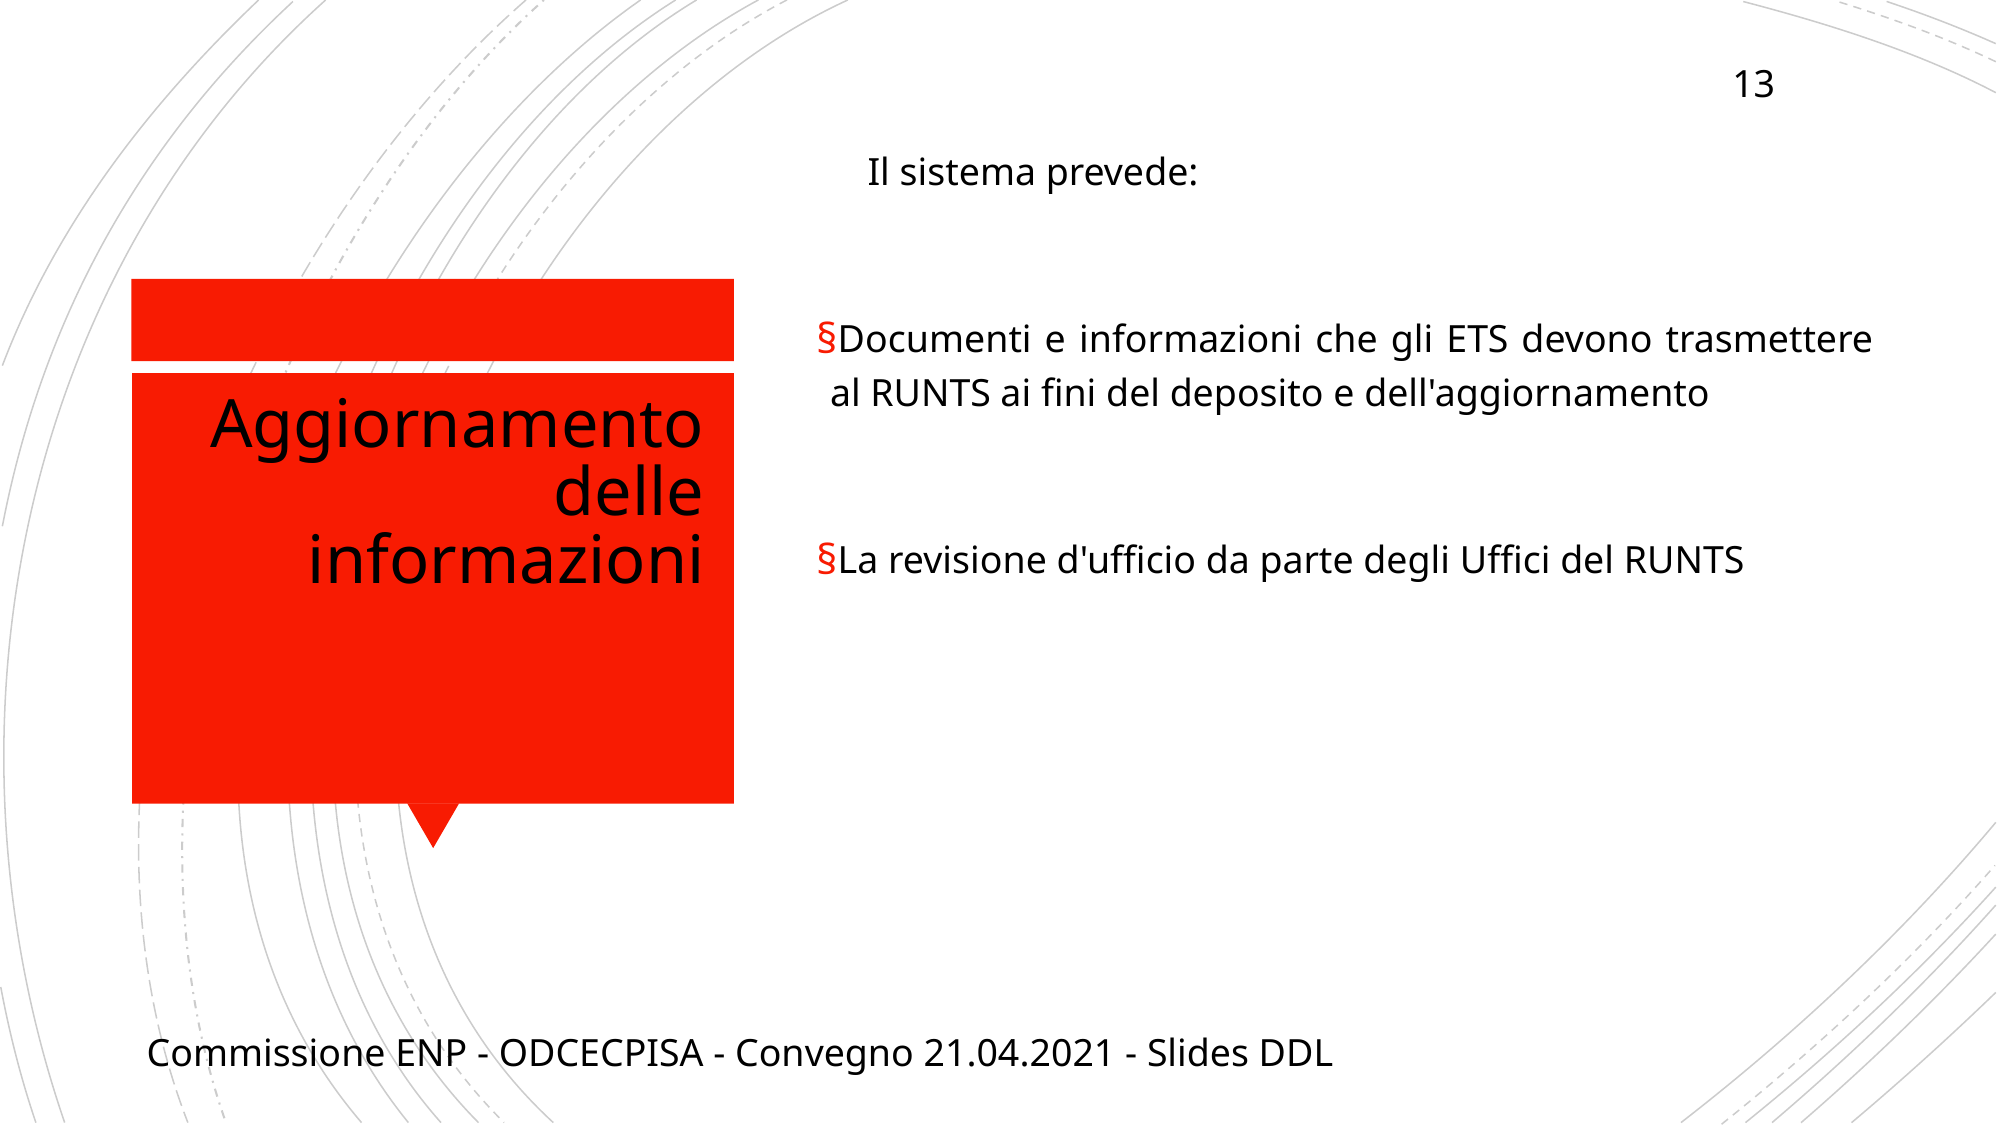

Il sistema prevede:
Documenti e informazioni che gli ETS devono trasmettere al RUNTS ai fini del deposito e dell'aggiornamento
La revisione d'ufficio da parte degli Uffici del RUNTS
# Aggiornamento delle informazioni
Commissione ENP - ODCECPISA - Convegno 21.04.2021 - Slides DDL